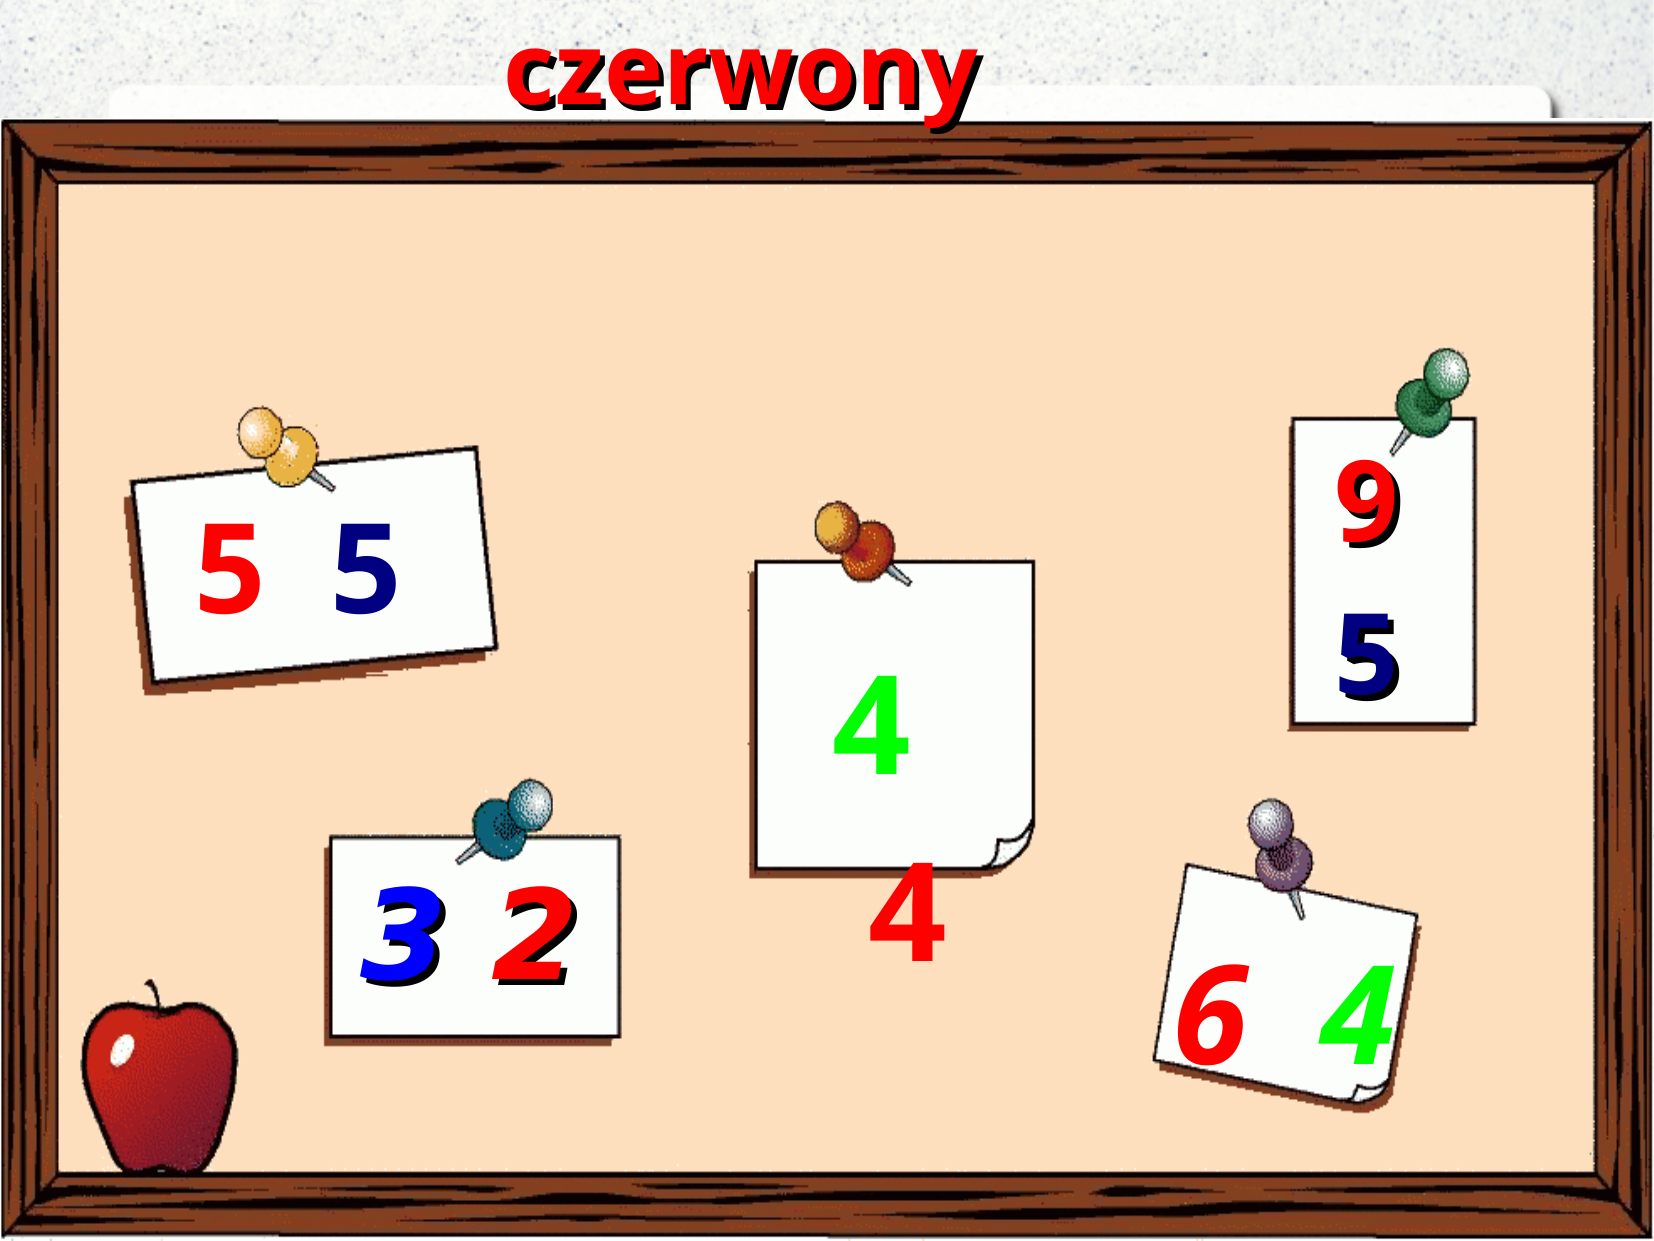

czerwony
9
5
5 5
4 4
3 2
6 4
 Akademia Nowoczesnej Edukacji SPEKTRUM - www.an.edu.pl - akademia.spektrum@gmail.com